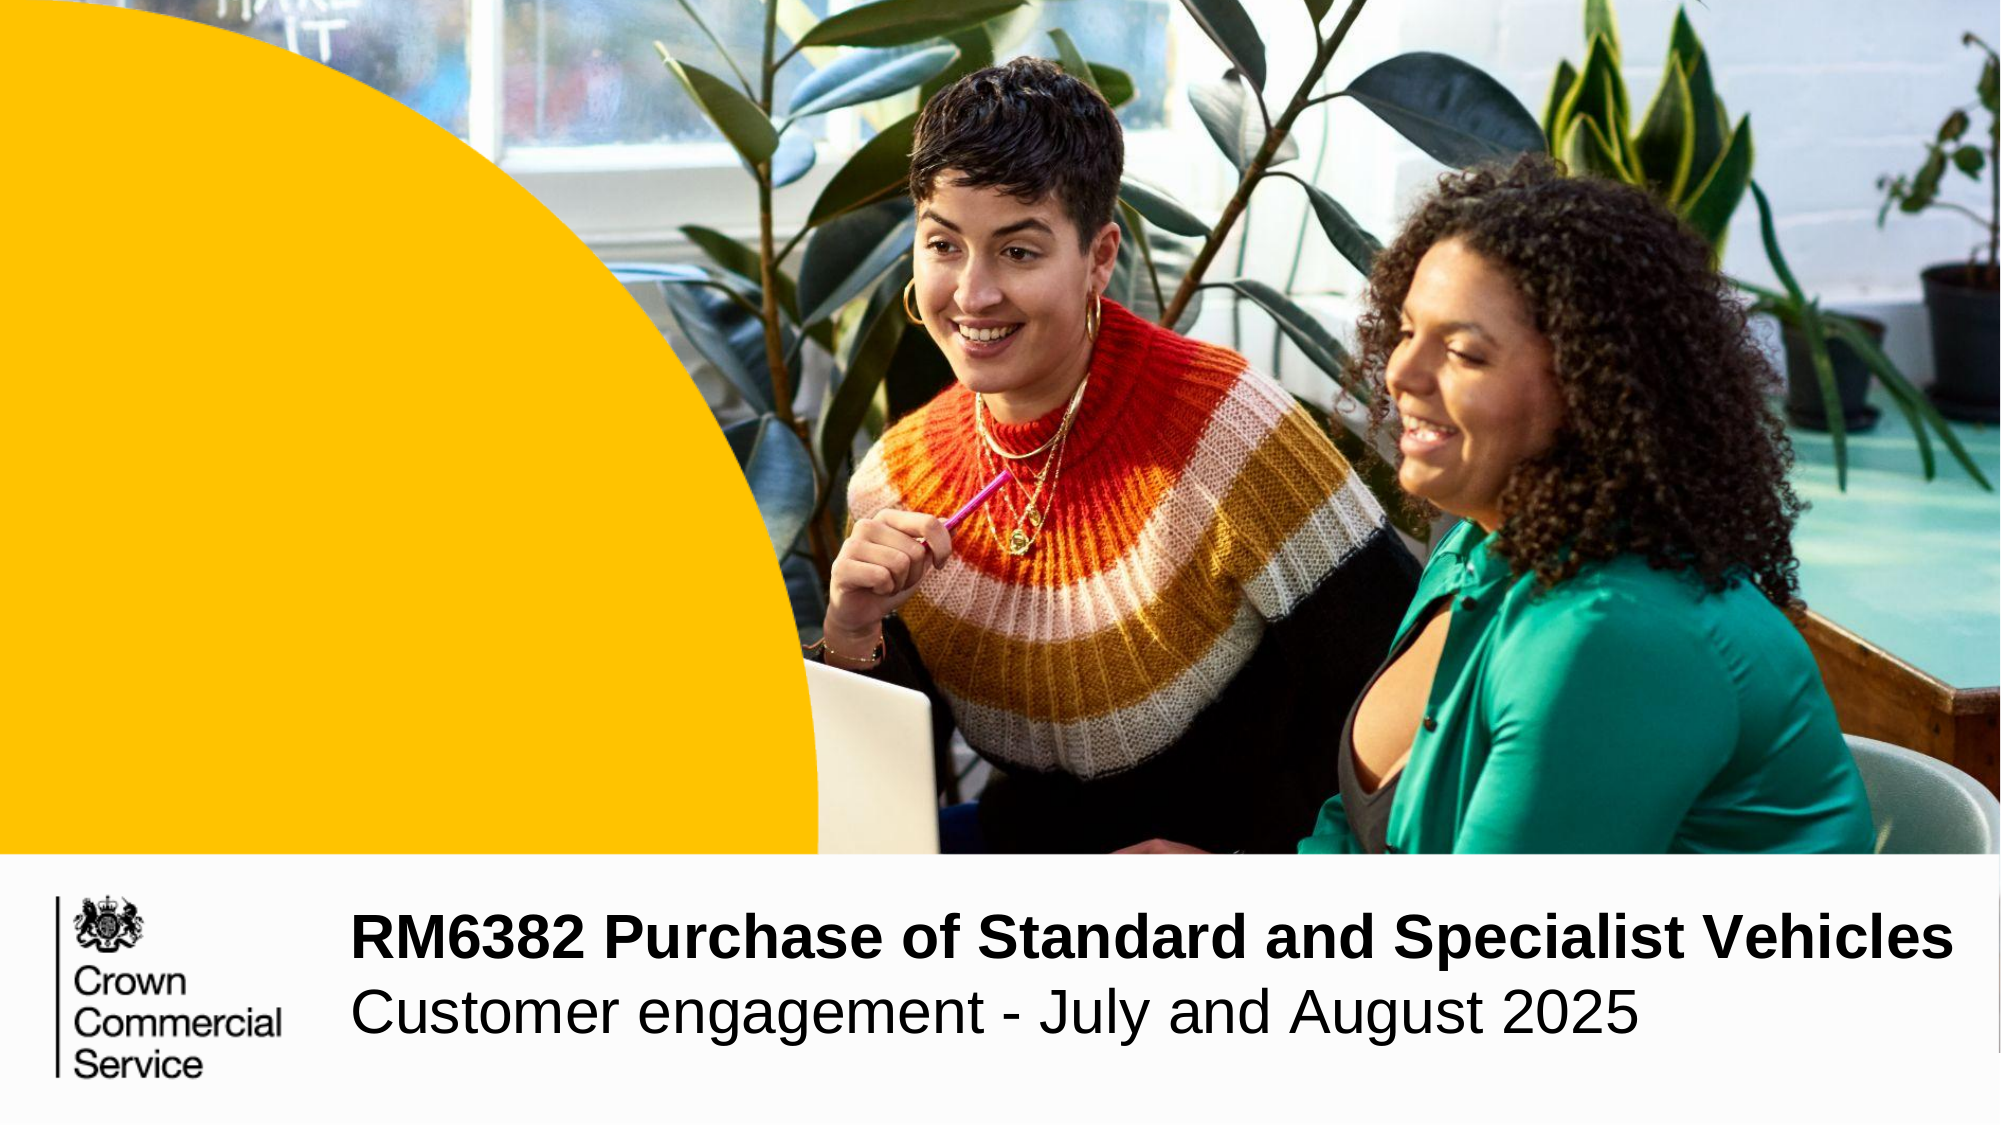

RM6382 Purchase of Standard and Specialist Vehicles
Customer engagement - July and August 2025